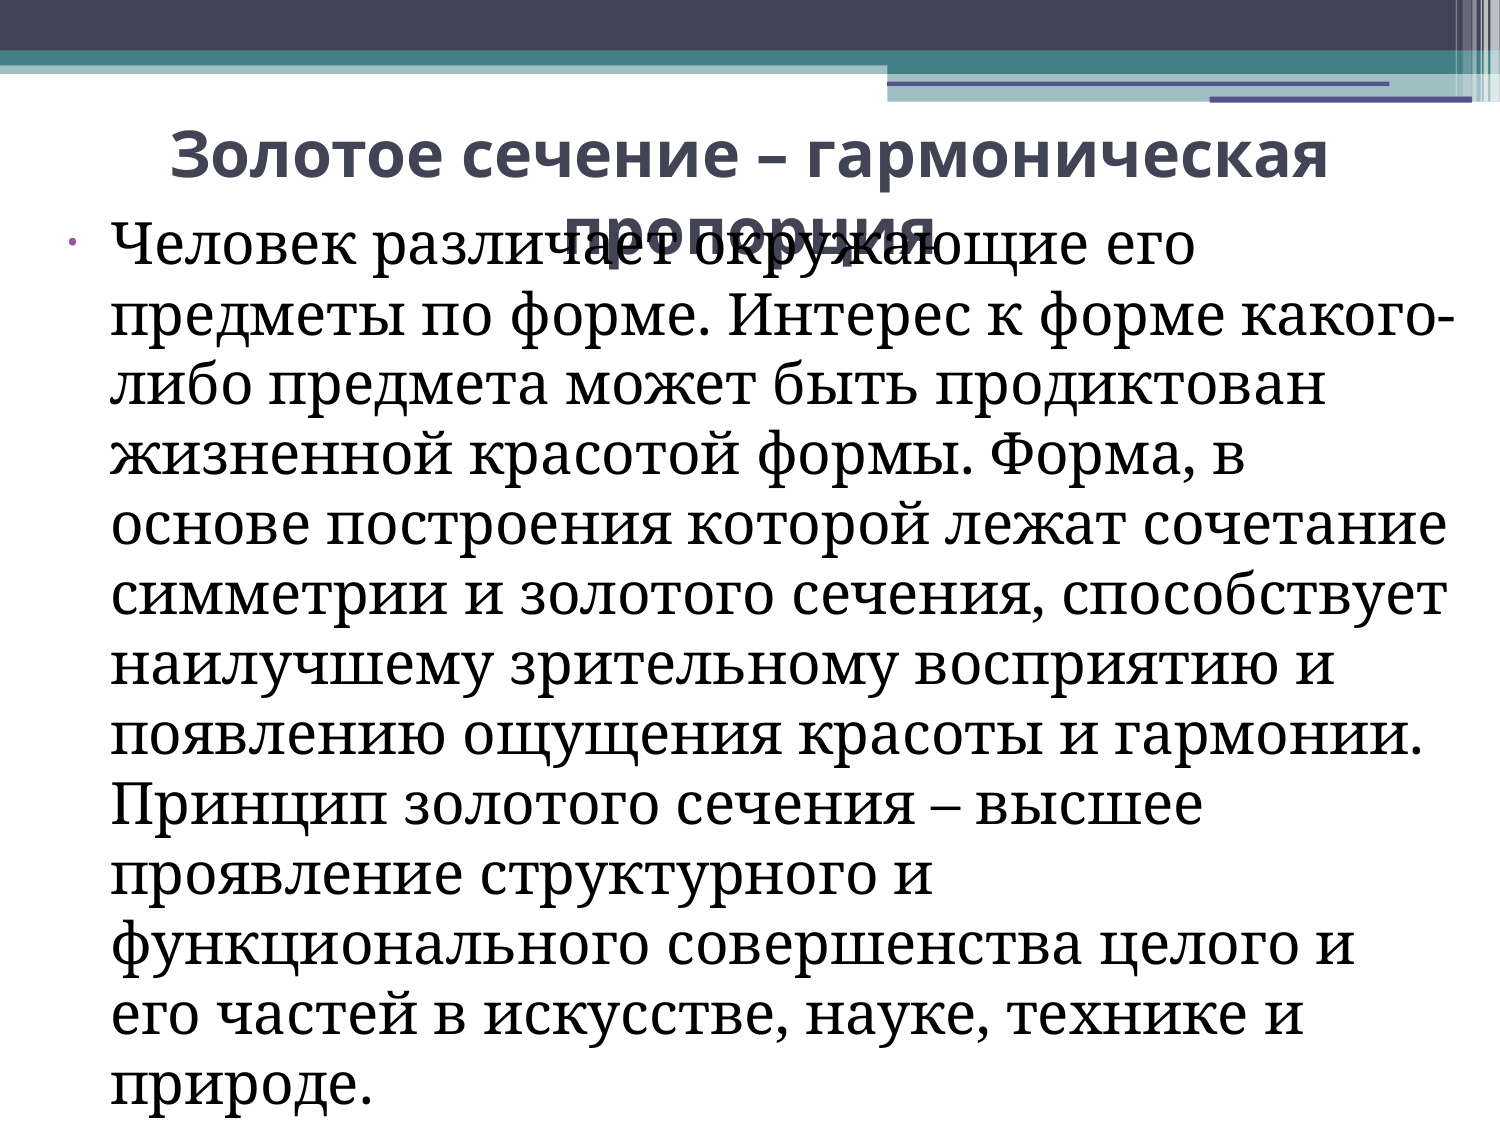

# Золотое сечение – гармоническая пропорция
Человек различает окружающие его предметы по форме. Интерес к форме какого-либо предмета может быть продиктован жизненной красотой формы. Форма, в основе построения которой лежат сочетание симметрии и золотого сечения, способствует наилучшему зрительному восприятию и появлению ощущения красоты и гармонии. Принцип золотого сечения – высшее проявление структурного и функционального совершенства целого и его частей в искусстве, науке, технике и природе.